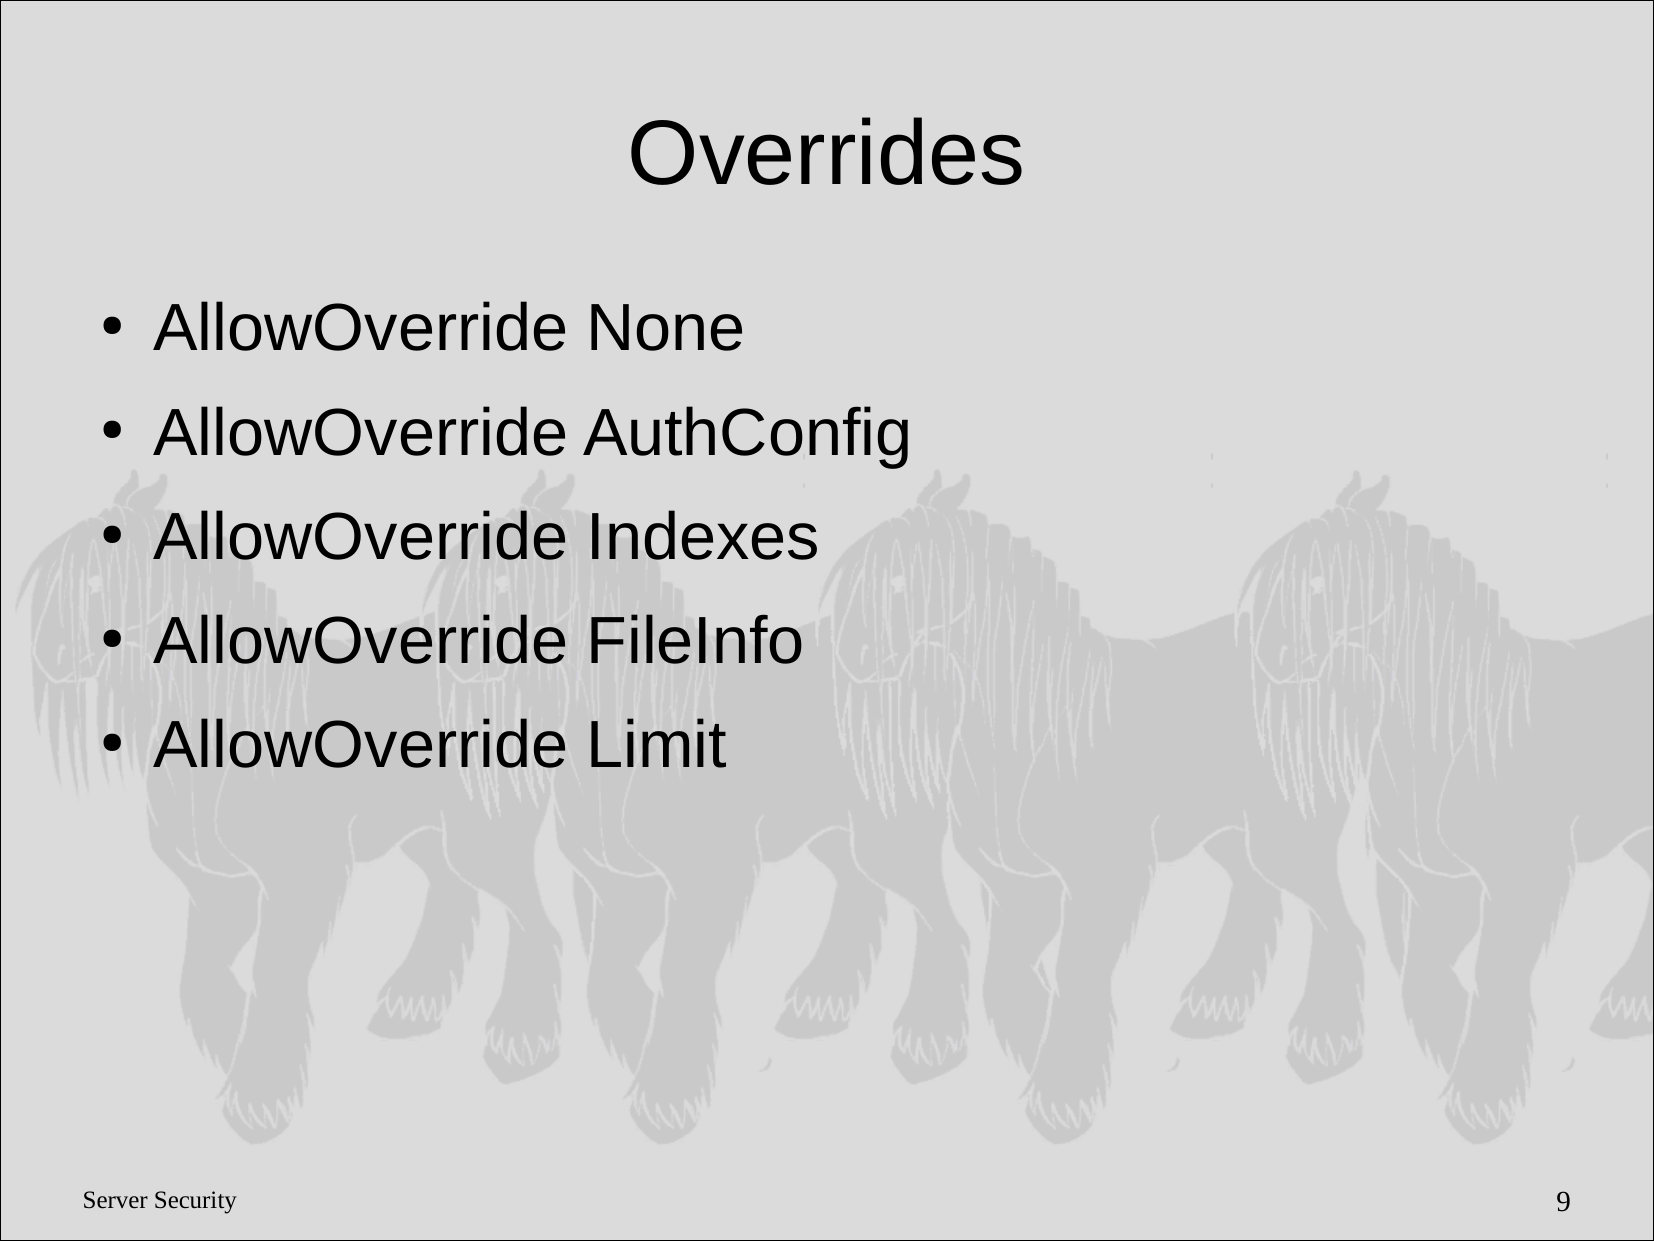

# Overrides
AllowOverride None
AllowOverride AuthConfig
AllowOverride Indexes
AllowOverride FileInfo
AllowOverride Limit